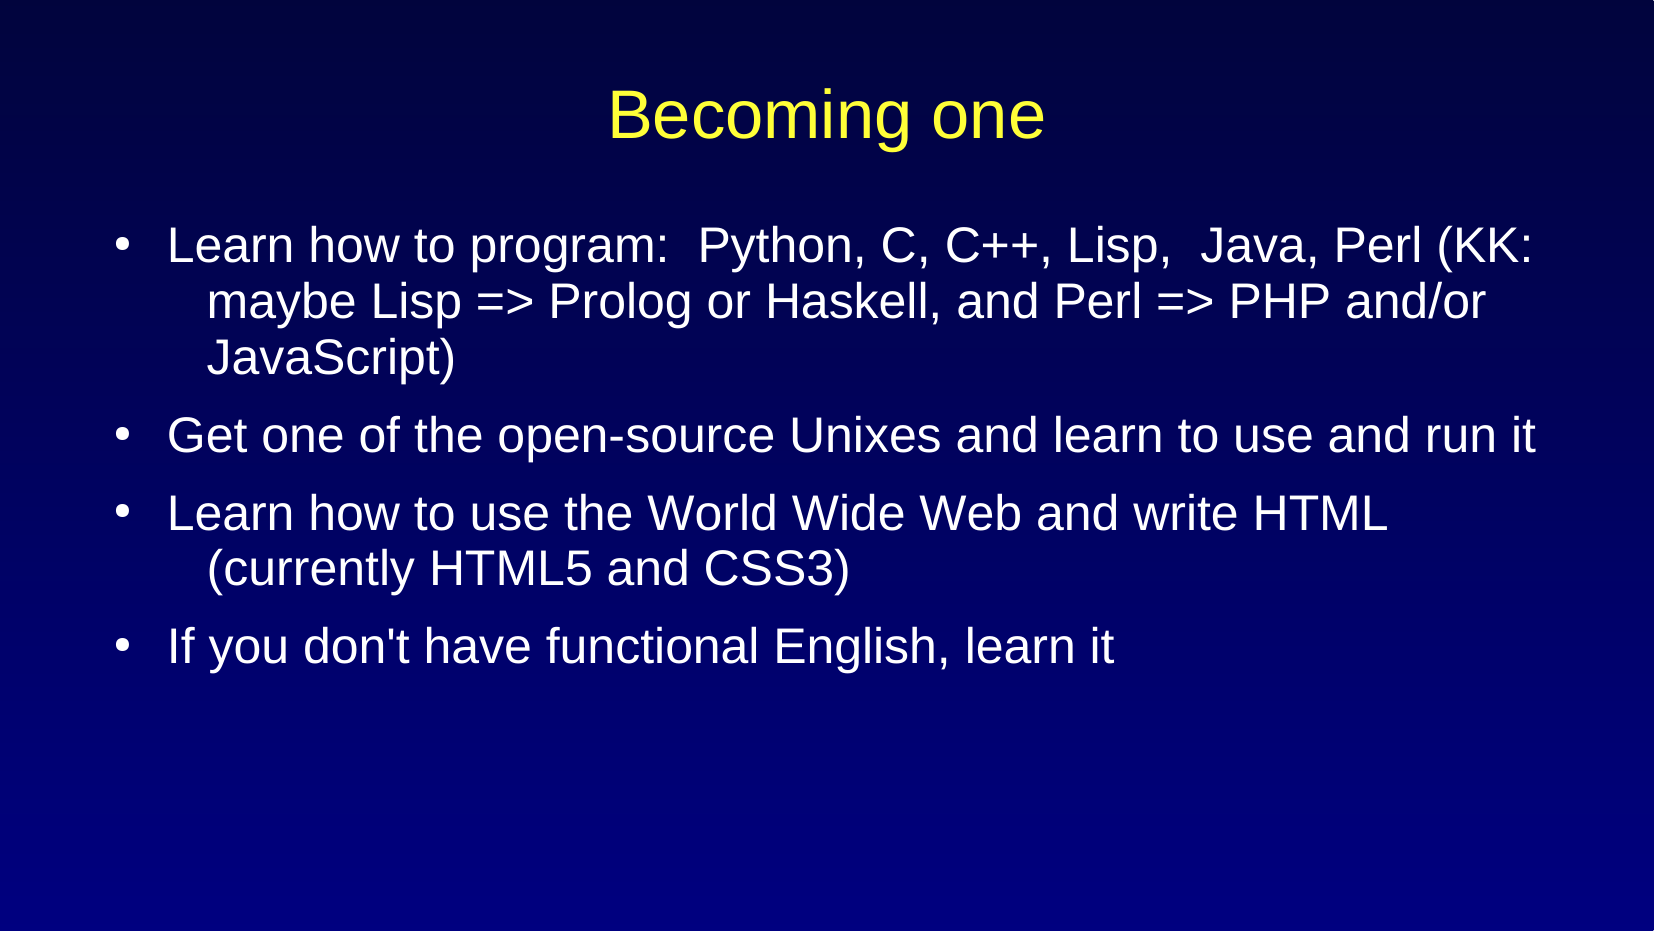

# Becoming one
Learn how to program: Python, C, C++, Lisp, Java, Perl (KK: maybe Lisp => Prolog or Haskell, and Perl => PHP and/or JavaScript)
Get one of the open-source Unixes and learn to use and run it
Learn how to use the World Wide Web and write HTML (currently HTML5 and CSS3)
If you don't have functional English, learn it